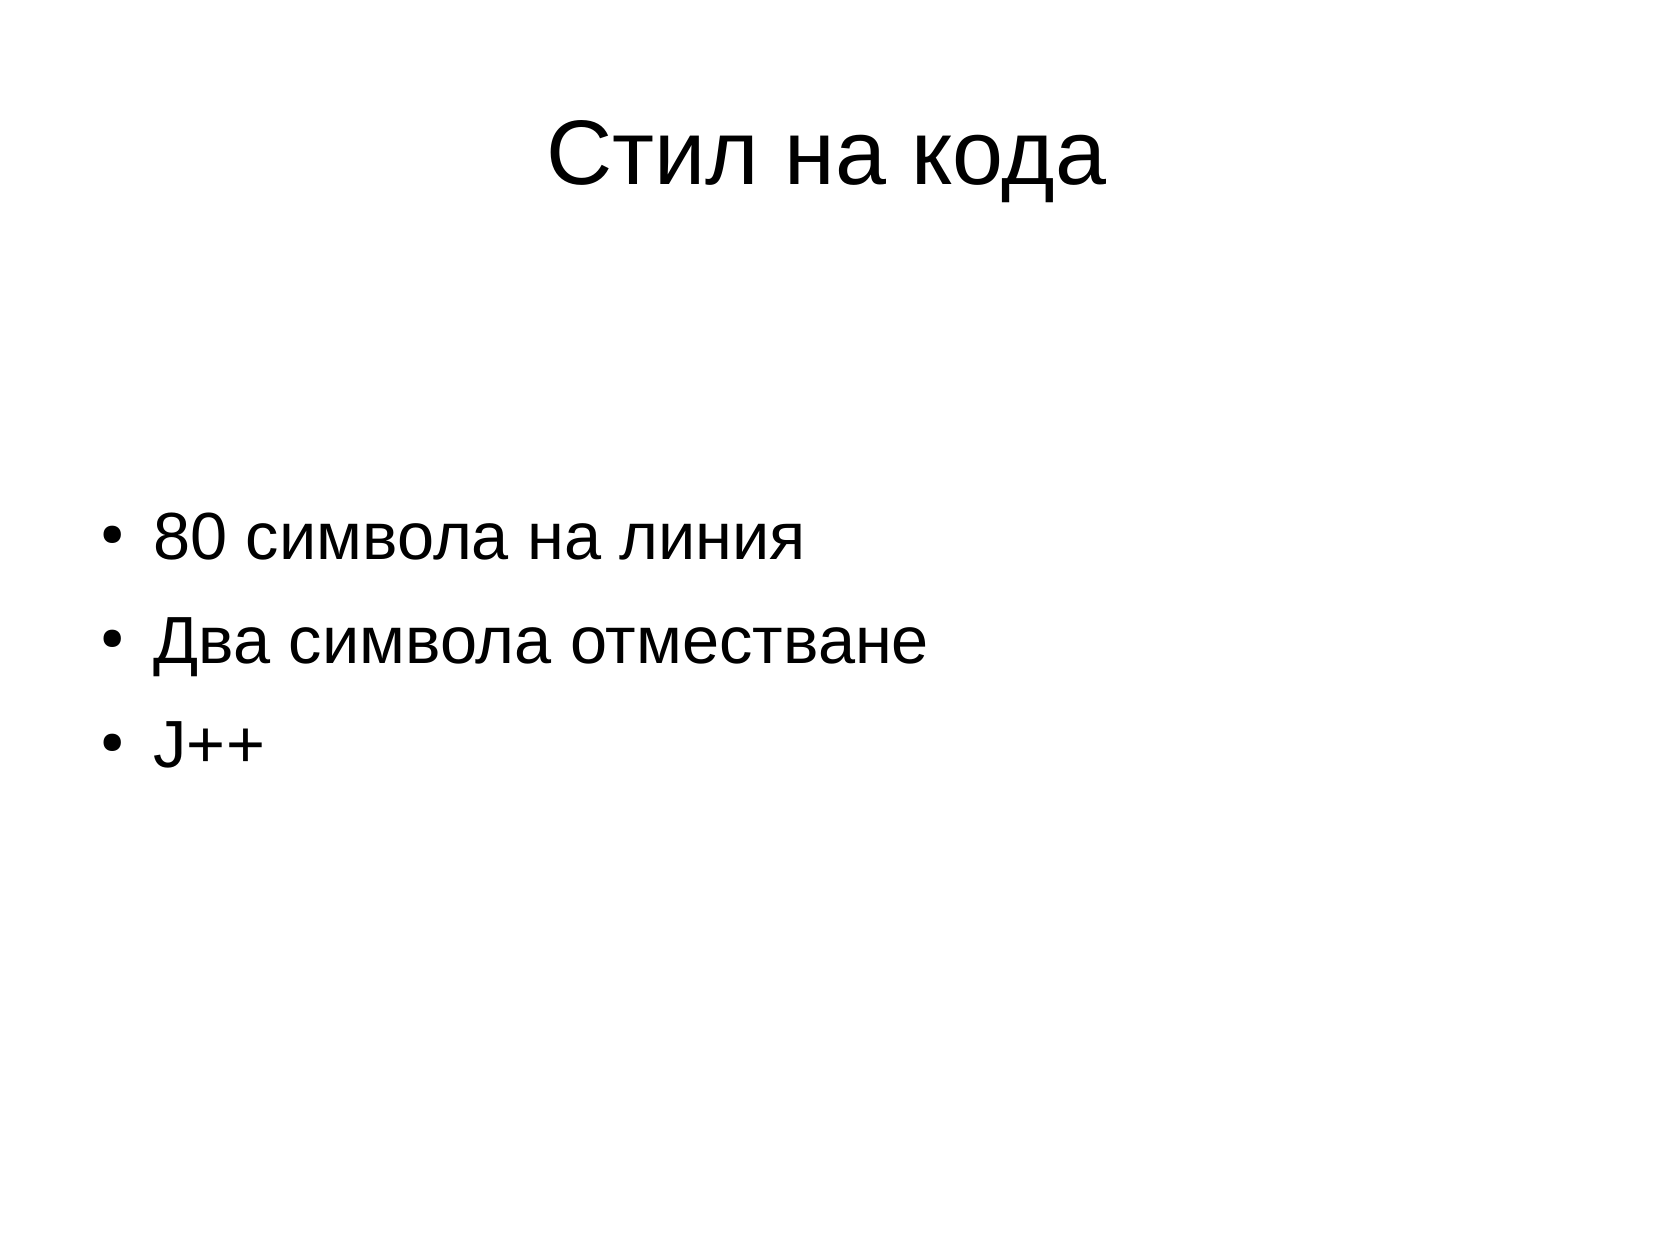

# Стил на кода
80 символа на линия
Два символа отместване
J++